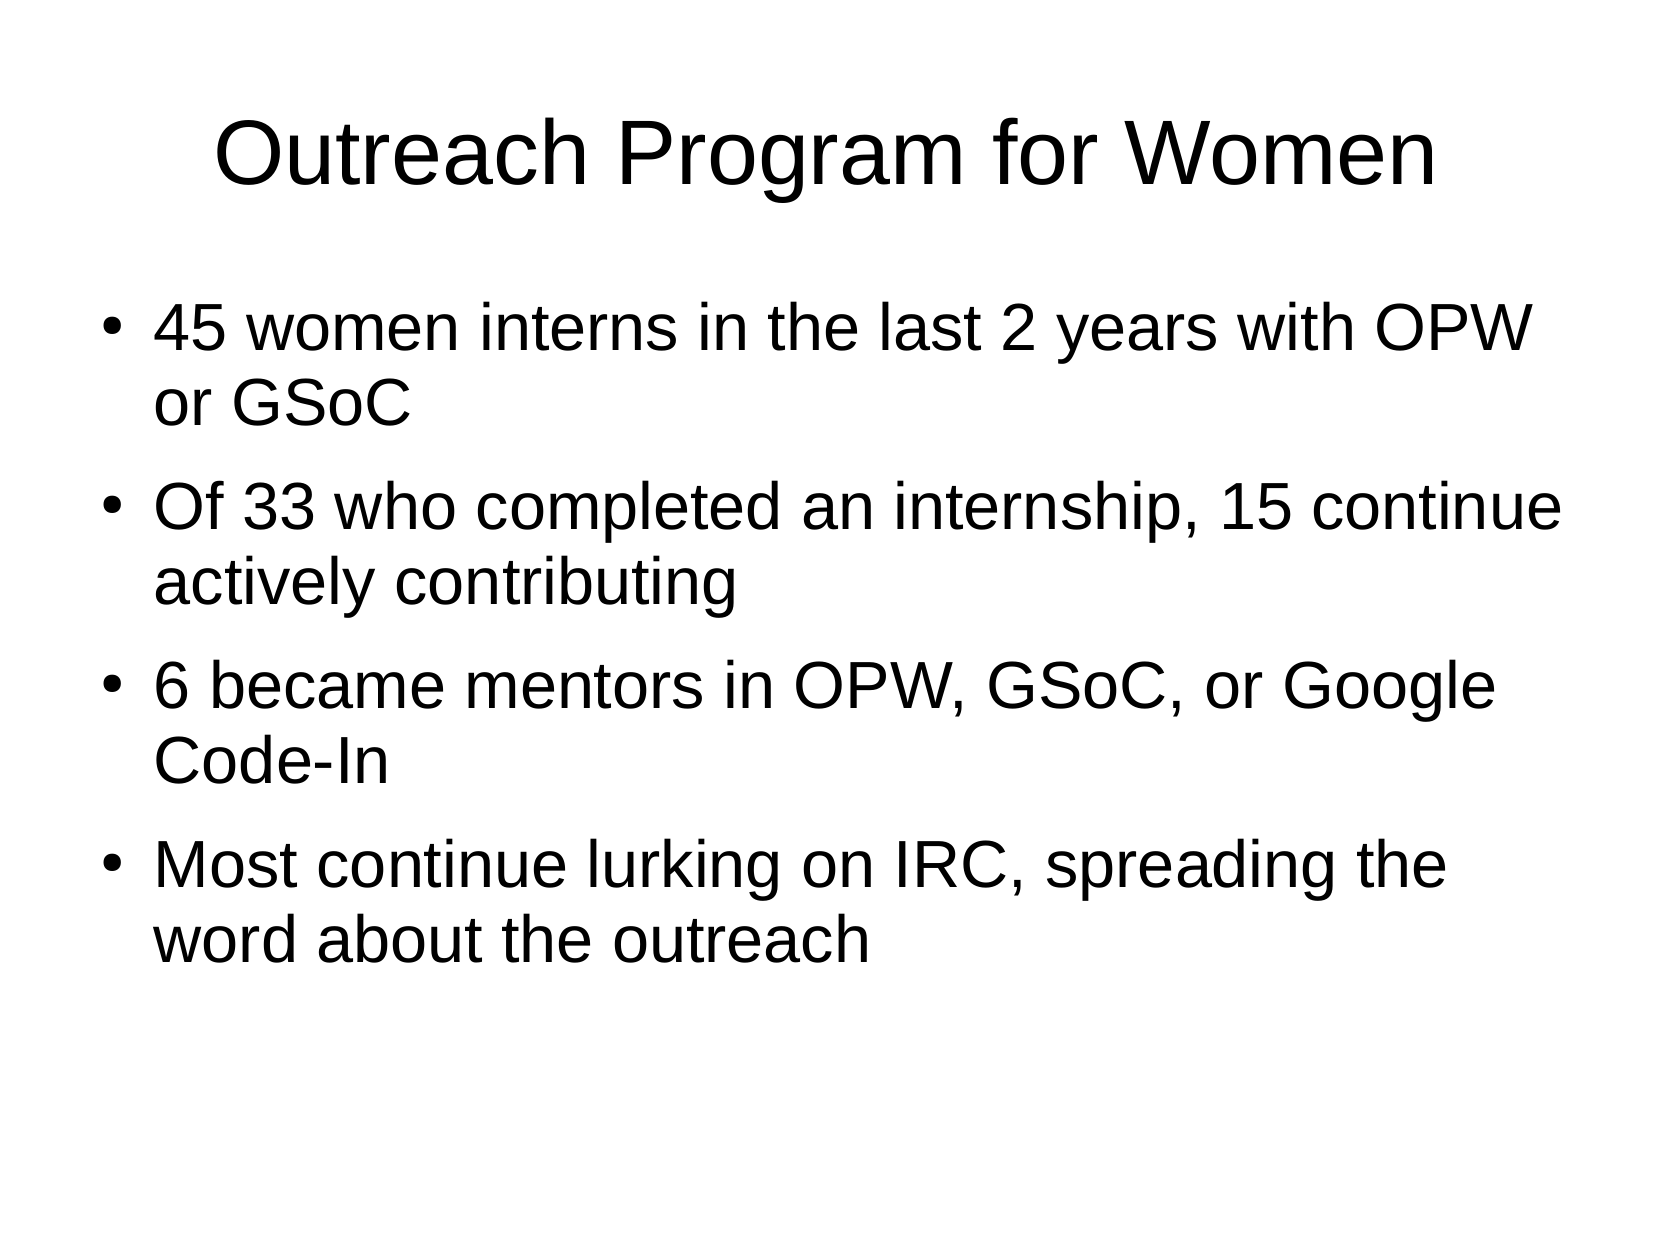

# Outreach Program for Women
45 women interns in the last 2 years with OPW or GSoC
Of 33 who completed an internship, 15 continue actively contributing
6 became mentors in OPW, GSoC, or Google Code-In
Most continue lurking on IRC, spreading the word about the outreach